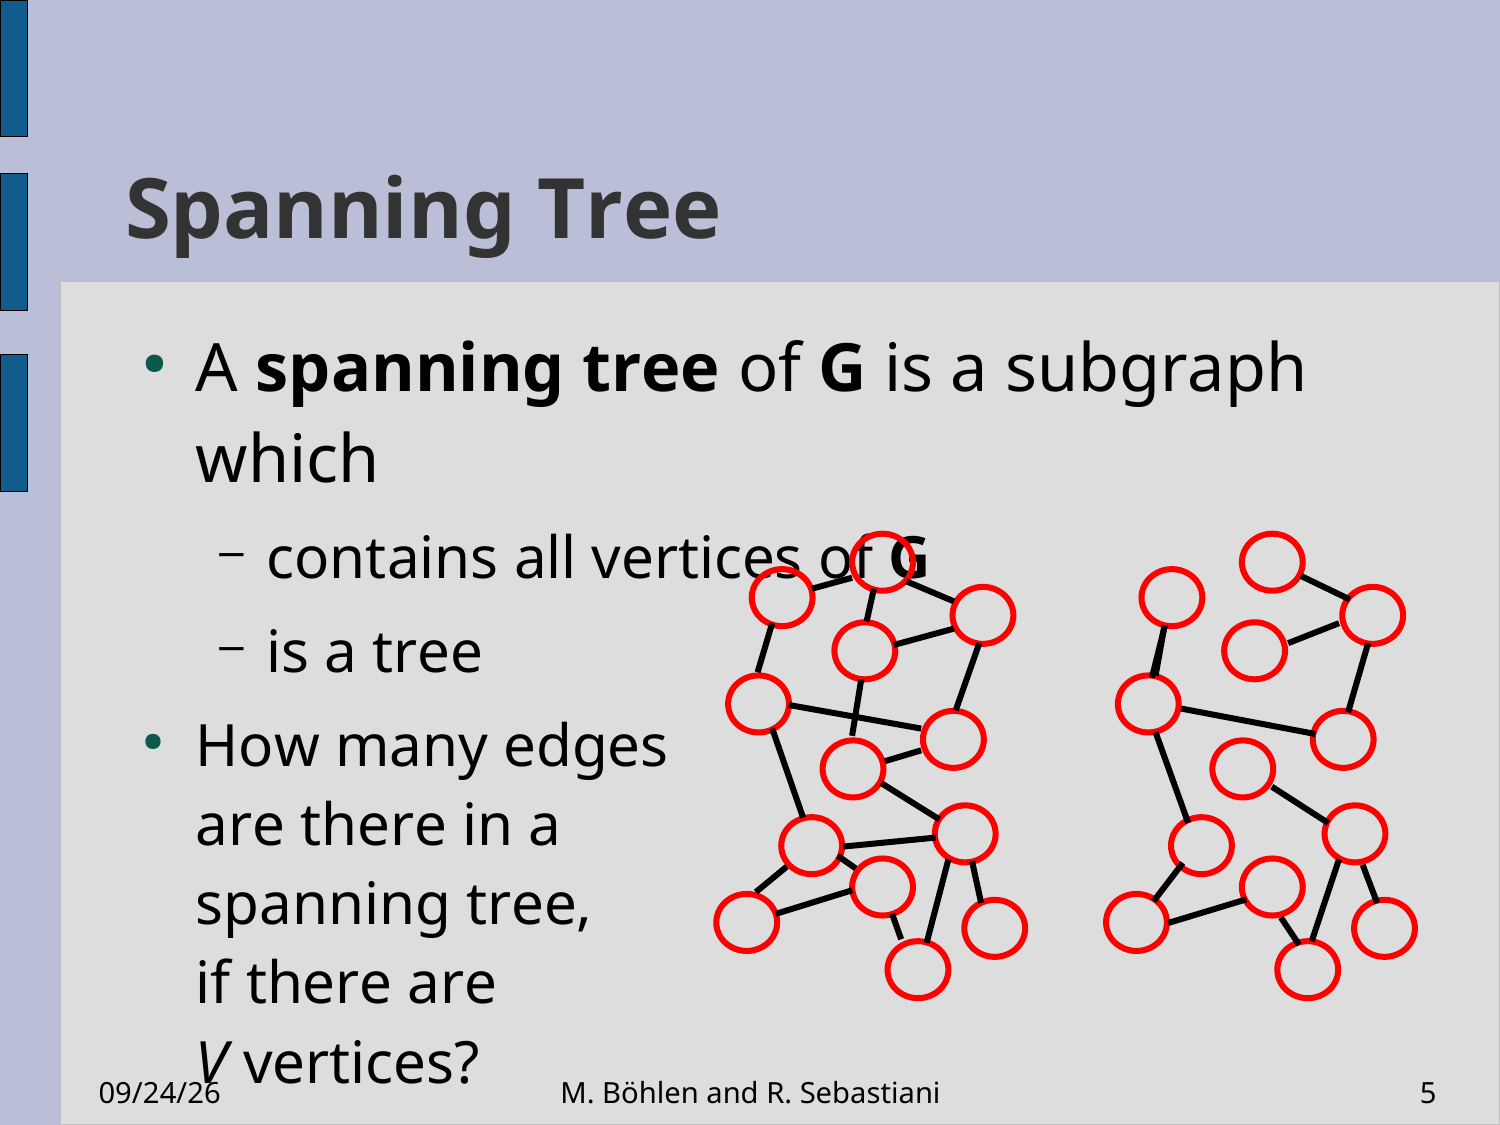

# Spanning Tree
A spanning tree of G is a subgraph which
contains all vertices of G
is a tree
How many edges
are there in a
spanning tree,
if there are
V vertices?
M. Böhlen and R. Sebastiani
5